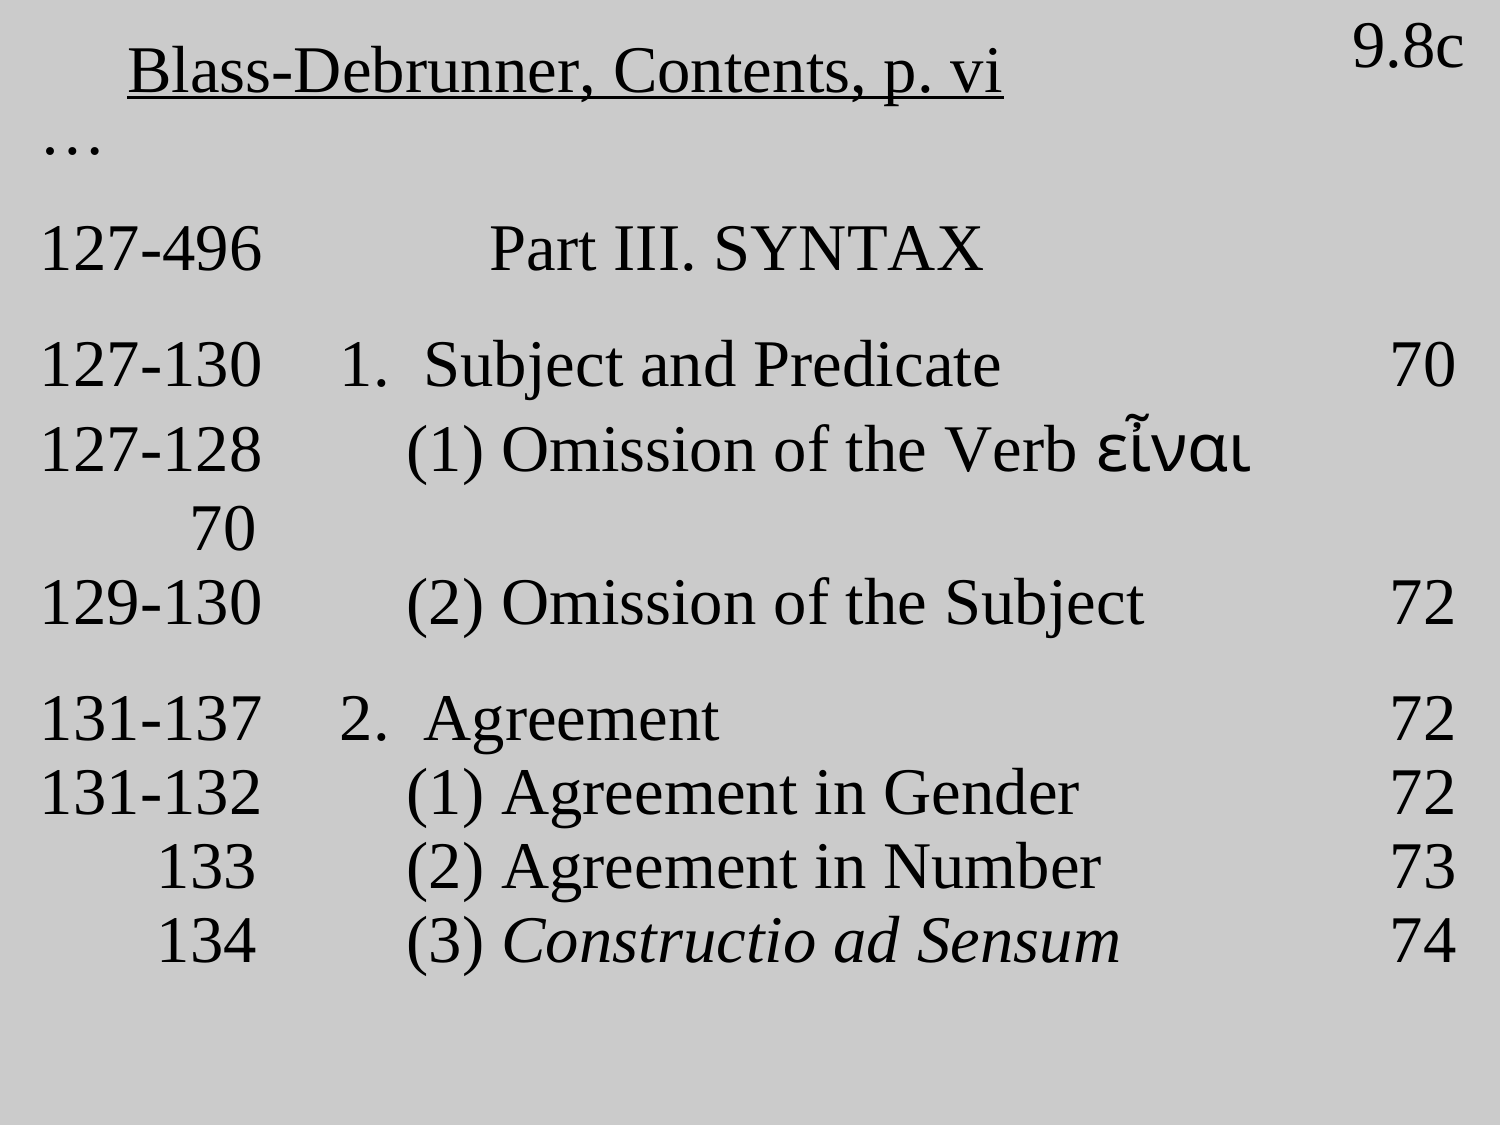

9.8c
Blass-Debrunner, Contents, p. vi
…
127-496		Part III. SYNTAX
127-130	1. Subject and Predicate			70
127-128	 (1) Omission of the Verb εἶναι		70
129-130	 (2) Omission of the Subject		72
131-137	2. Agreement					72
131-132	 (1) Agreement in Gender			72
 133	 (2) Agreement in Number		73
 134	 (3) Constructio ad Sensum		74
Chapter I. The Parts of Speech
I. Syntax of the Verb
A. Use of the Tenses and Moods.
§ 106. Use of the Perfect .......
§ 107. Use of the Imperfect .....
§ 108. Use of the Cohortative .....